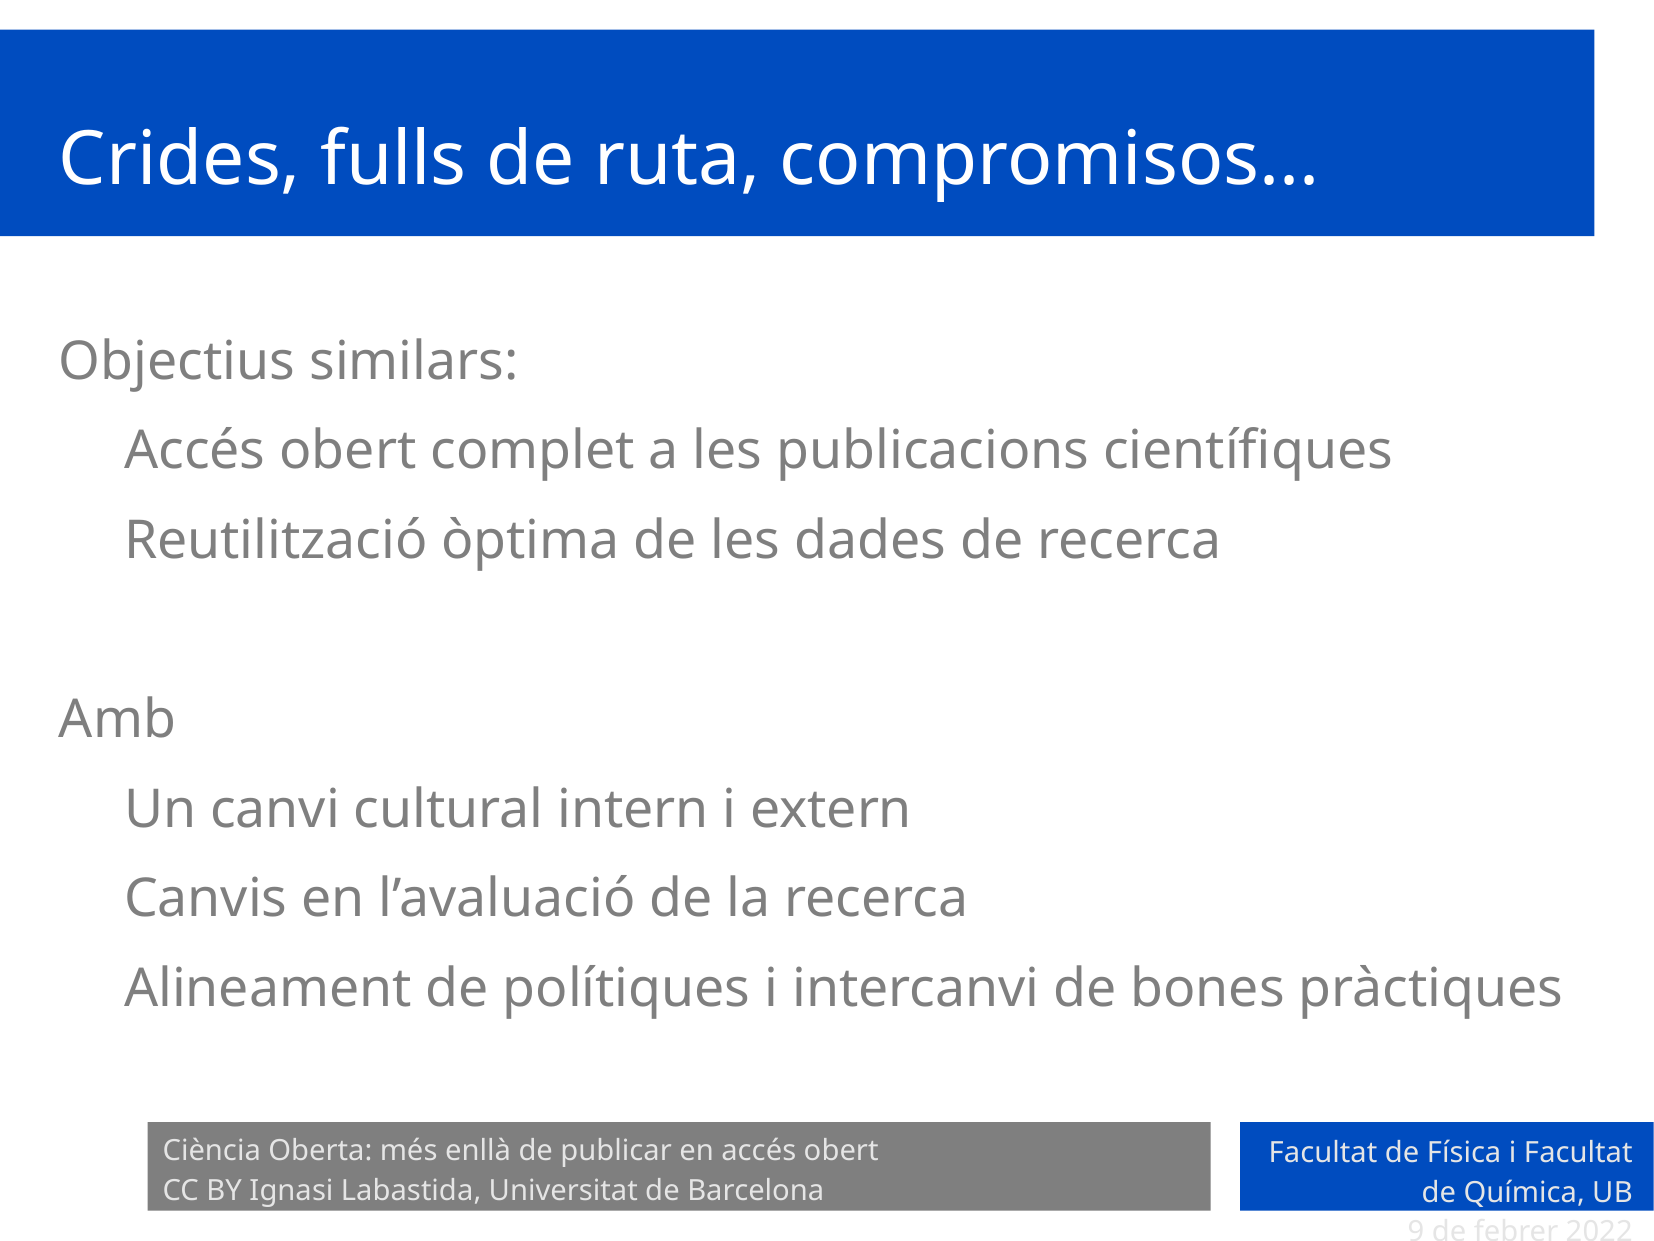

# Crides, fulls de ruta, compromisos...
Objectius similars:
Accés obert complet a les publicacions científiques
Reutilització òptima de les dades de recerca
Amb
Un canvi cultural intern i extern
Canvis en l’avaluació de la recerca
Alineament de polítiques i intercanvi de bones pràctiques